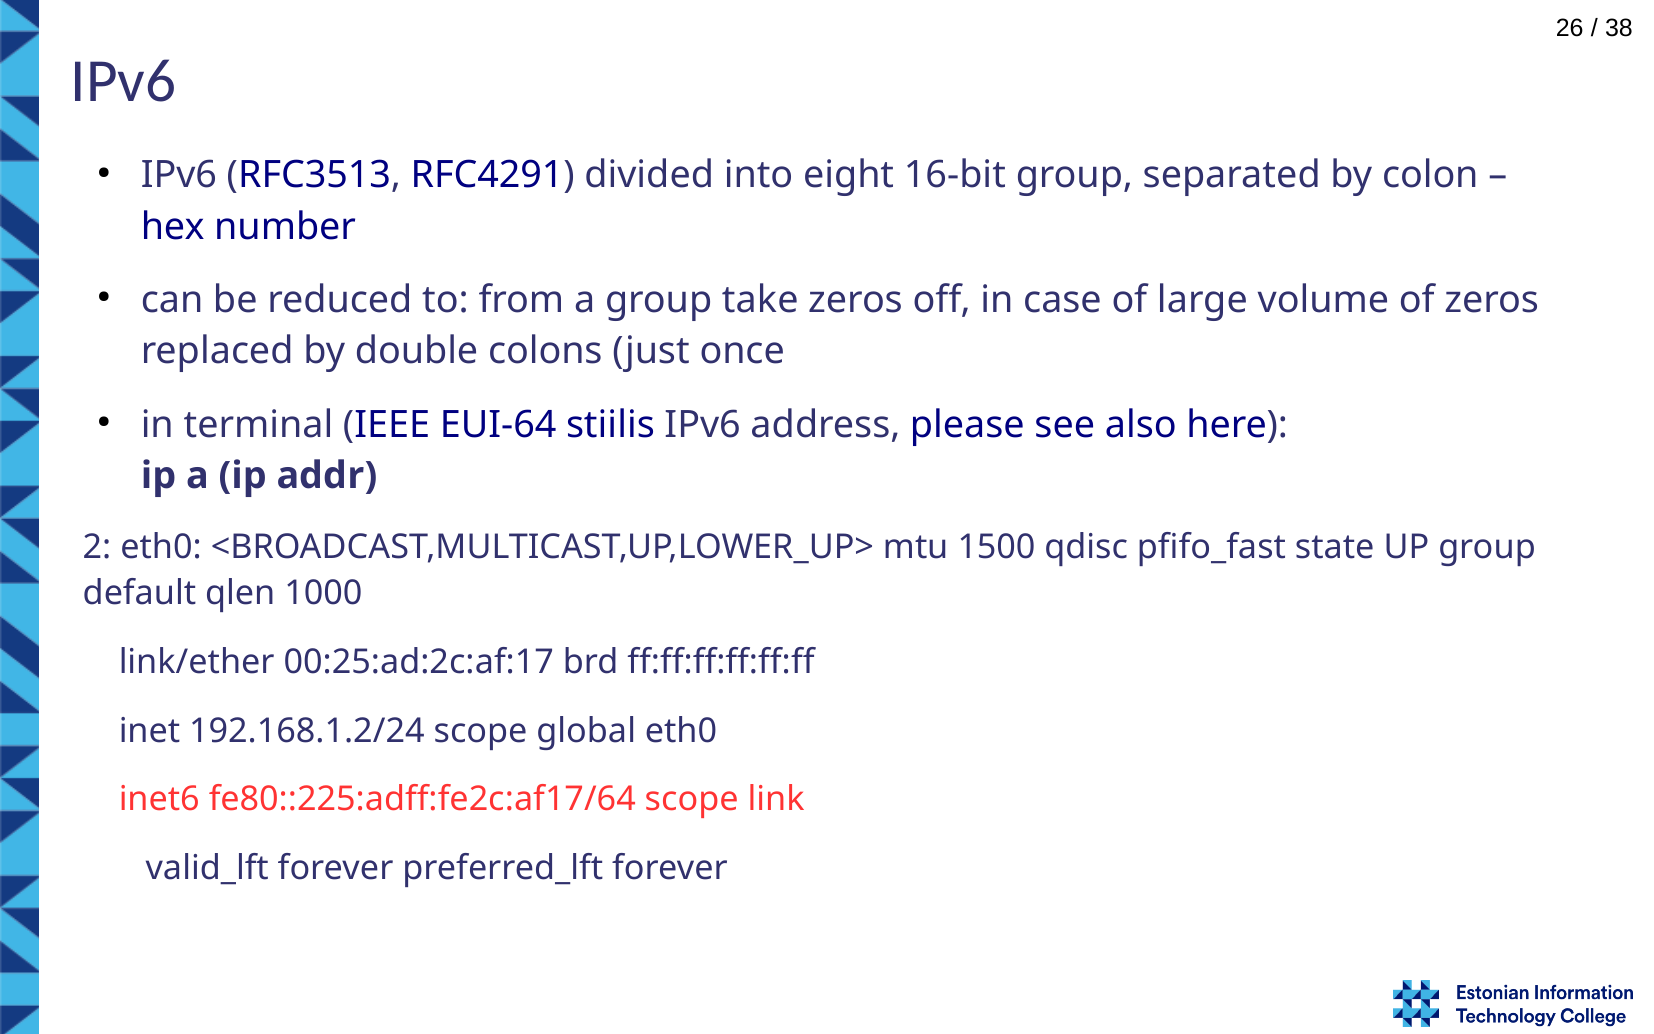

# IPv6
IPv6 (RFC3513, RFC4291) divided into eight 16-bit group, separated by colon – hex number
can be reduced to: from a group take zeros off, in case of large volume of zeros replaced by double colons (just once
in terminal (IEEE EUI-64 stiilis IPv6 address, please see also here):
ip a (ip addr)
2: eth0: <BROADCAST,MULTICAST,UP,LOWER_UP> mtu 1500 qdisc pfifo_fast state UP group default qlen 1000
 link/ether 00:25:ad:2c:af:17 brd ff:ff:ff:ff:ff:ff
 inet 192.168.1.2/24 scope global eth0
 inet6 fe80::225:adff:fe2c:af17/64 scope link
 valid_lft forever preferred_lft forever